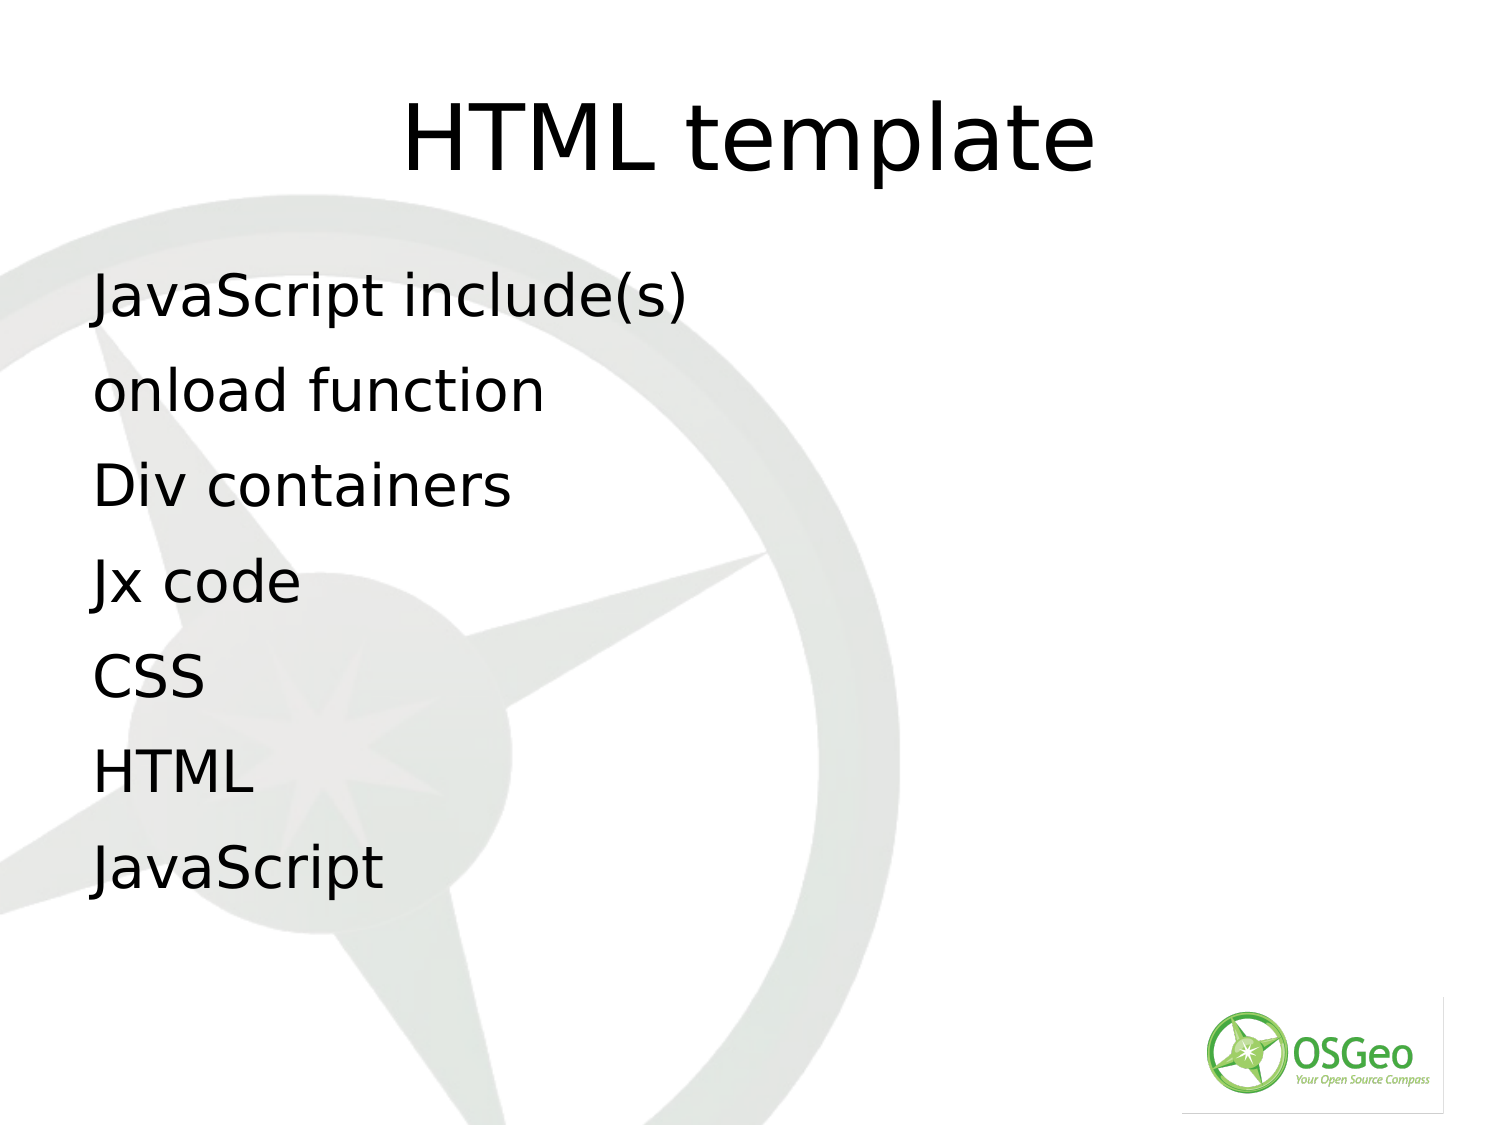

# HTML template
JavaScript include(s)
onload function
Div containers
Jx code
CSS
HTML
JavaScript